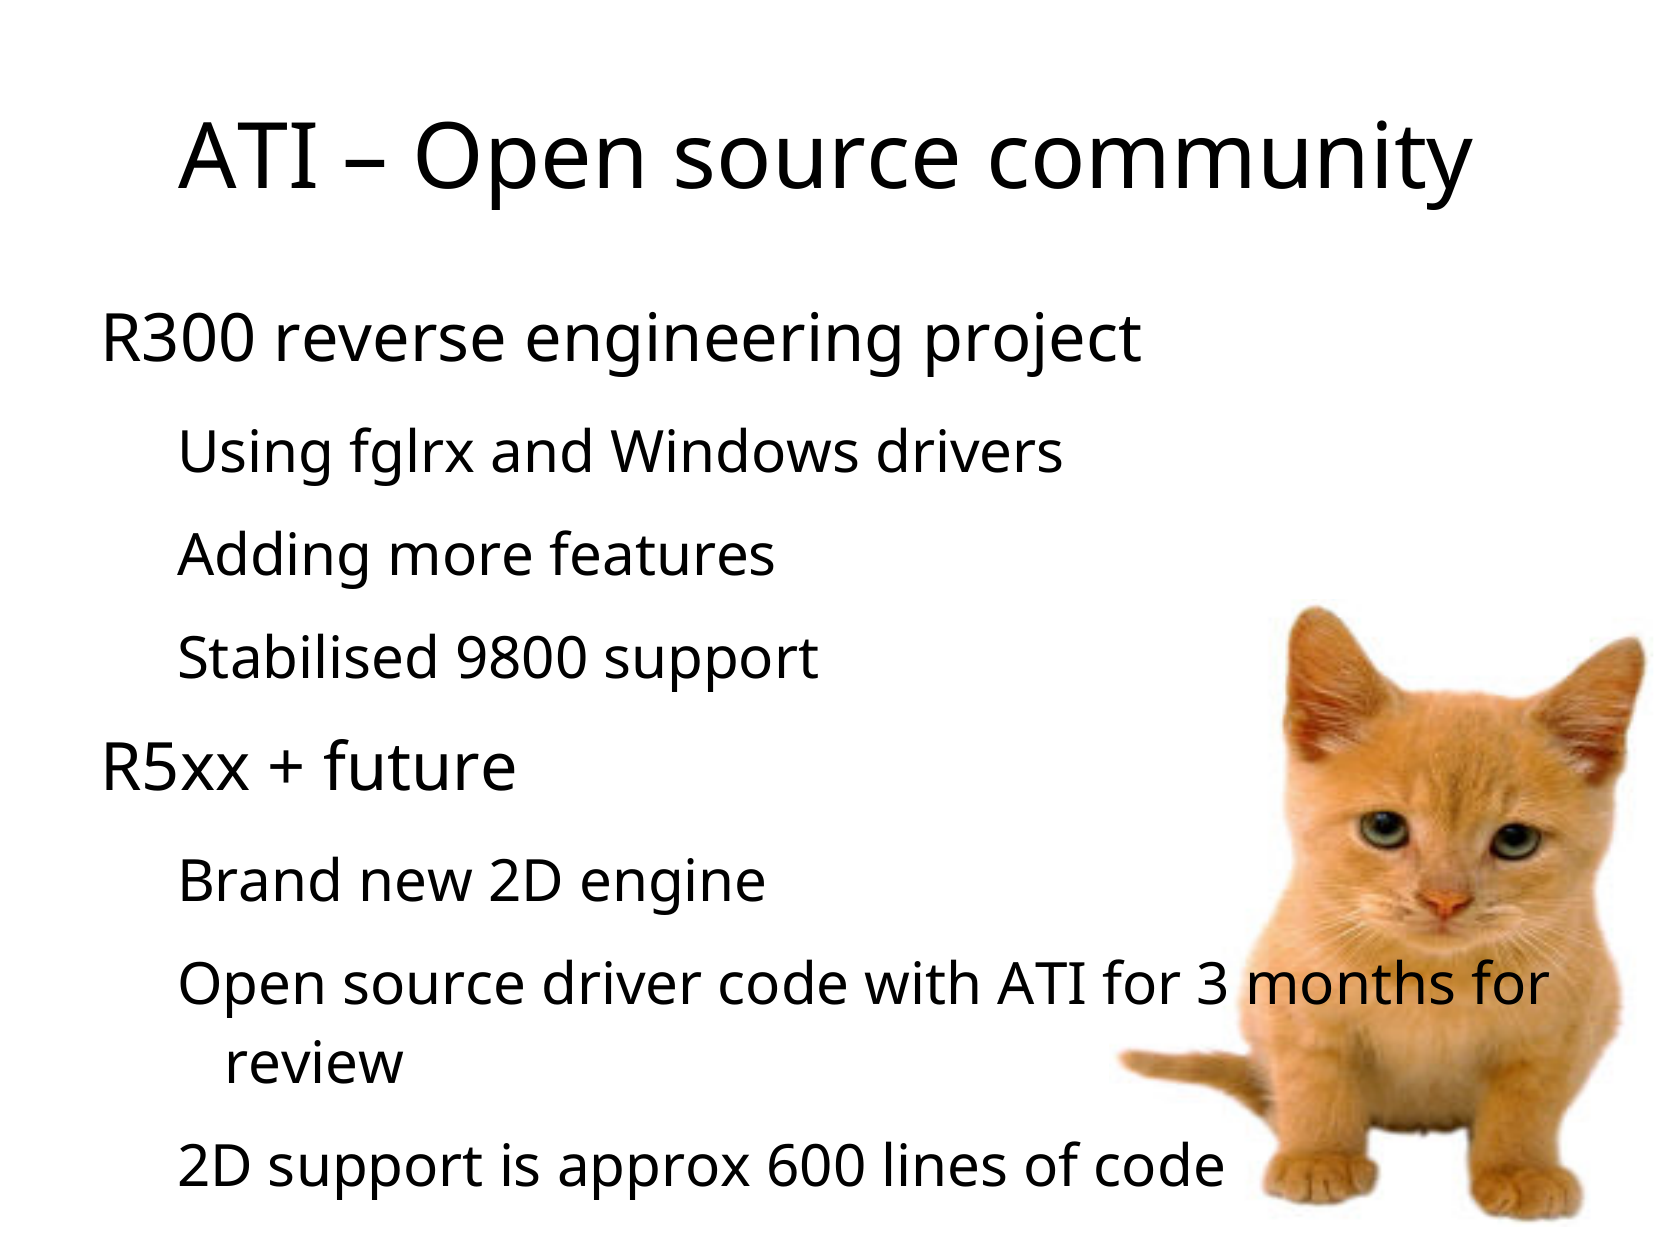

# ATI – Open source community
R300 reverse engineering project
Using fglrx and Windows drivers
Adding more features
Stabilised 9800 support
R5xx + future
Brand new 2D engine
Open source driver code with ATI for 3 months for review
2D support is approx 600 lines of code